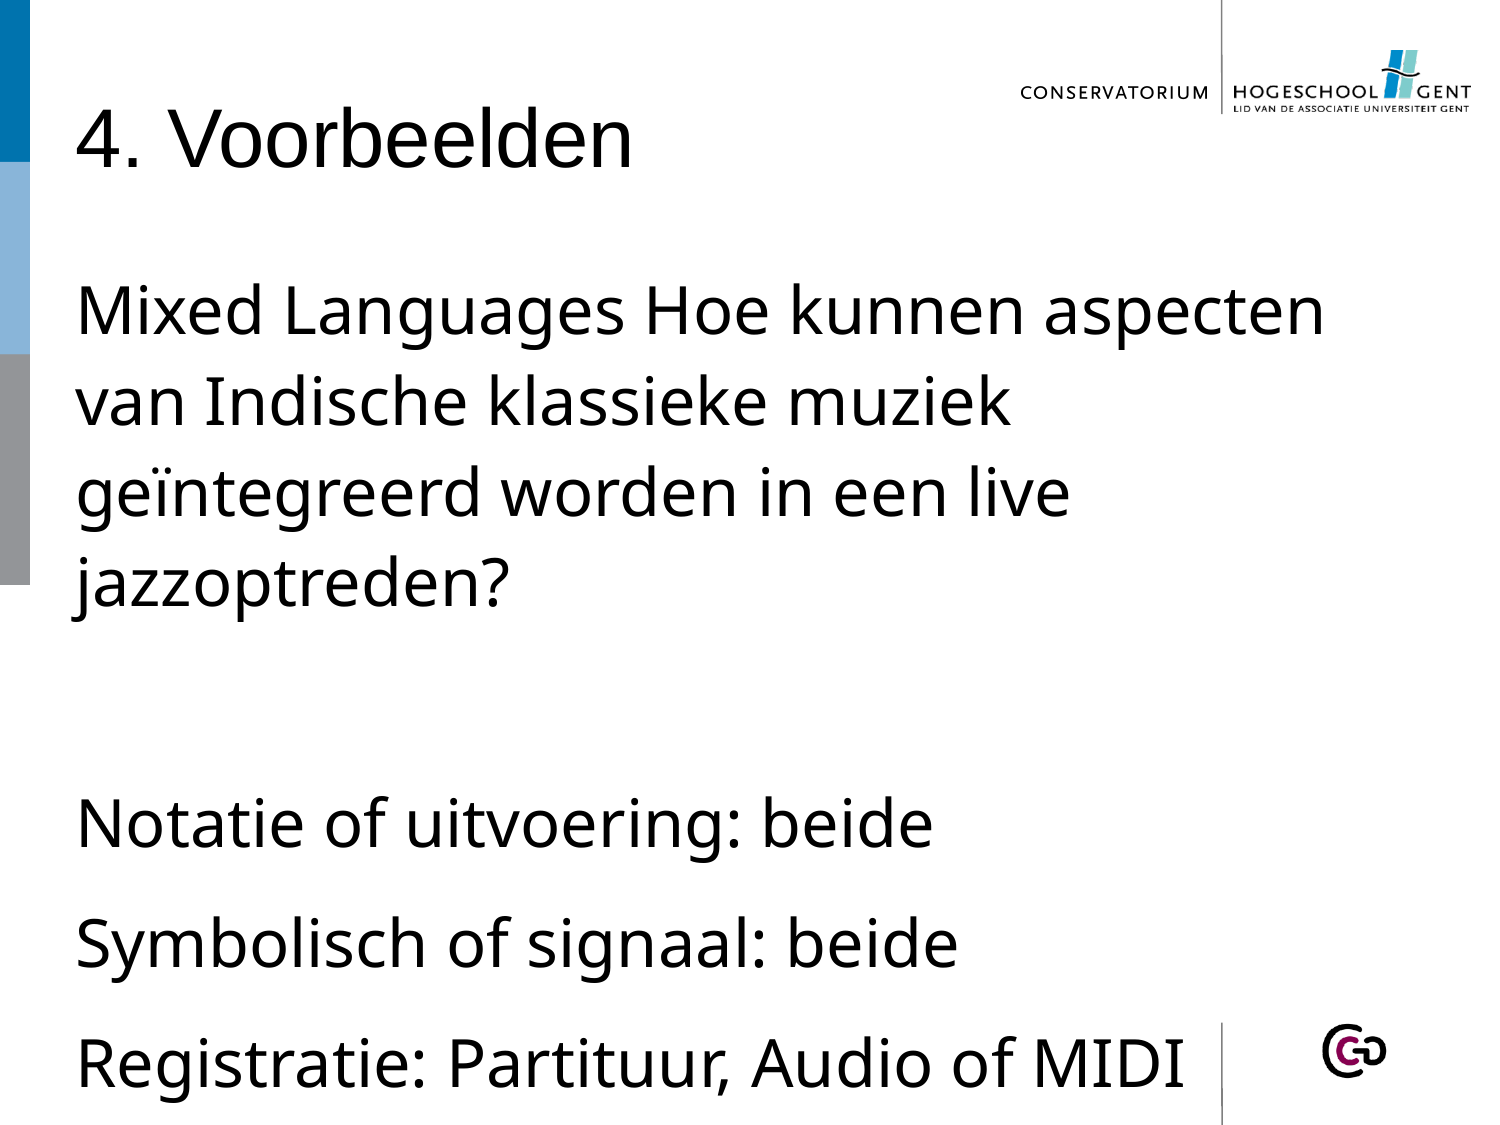

# 4. Voorbeelden
Mixed Languages Hoe kunnen aspecten van Indische klassieke muziek geïntegreerd worden in een live jazzoptreden?
Notatie of uitvoering: beide
Symbolisch of signaal: beide
Registratie: Partituur, Audio of MIDI
Software: Indische toonladders: Tarsos